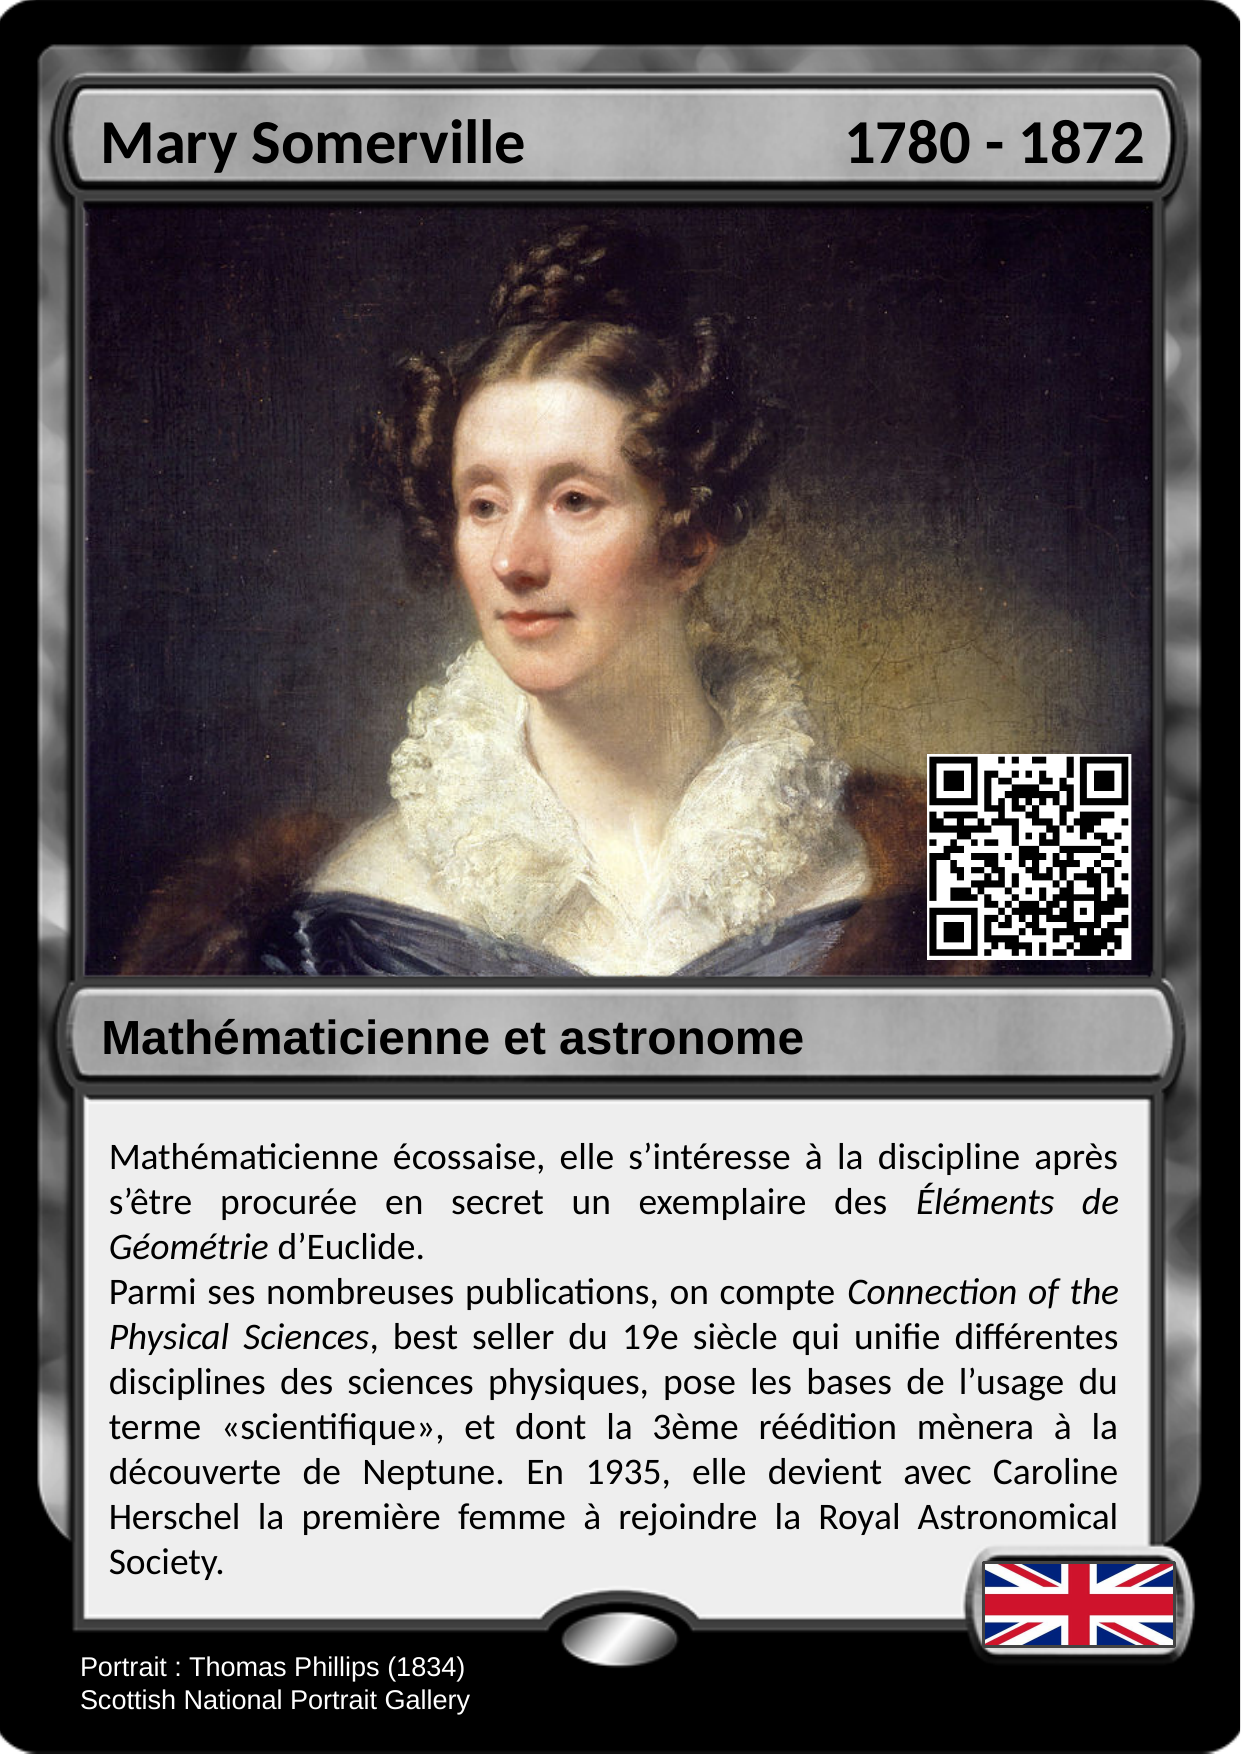

Mary Somerville
1780 - 1872
Mathématicienne et astronome
Mathématicienne écossaise, elle s’intéresse à la discipline après s’être procurée en secret un exemplaire des Éléments de Géométrie d’Euclide.
Parmi ses nombreuses publications, on compte Connection of the Physical Sciences, best seller du 19e siècle qui unifie différentes disciplines des sciences physiques, pose les bases de l’usage du terme «scientifique», et dont la 3ème réédition mènera à la découverte de Neptune. En 1935, elle devient avec Caroline Herschel la première femme à rejoindre la Royal Astronomical Society.
Portrait : Thomas Phillips (1834)
Scottish National Portrait Gallery